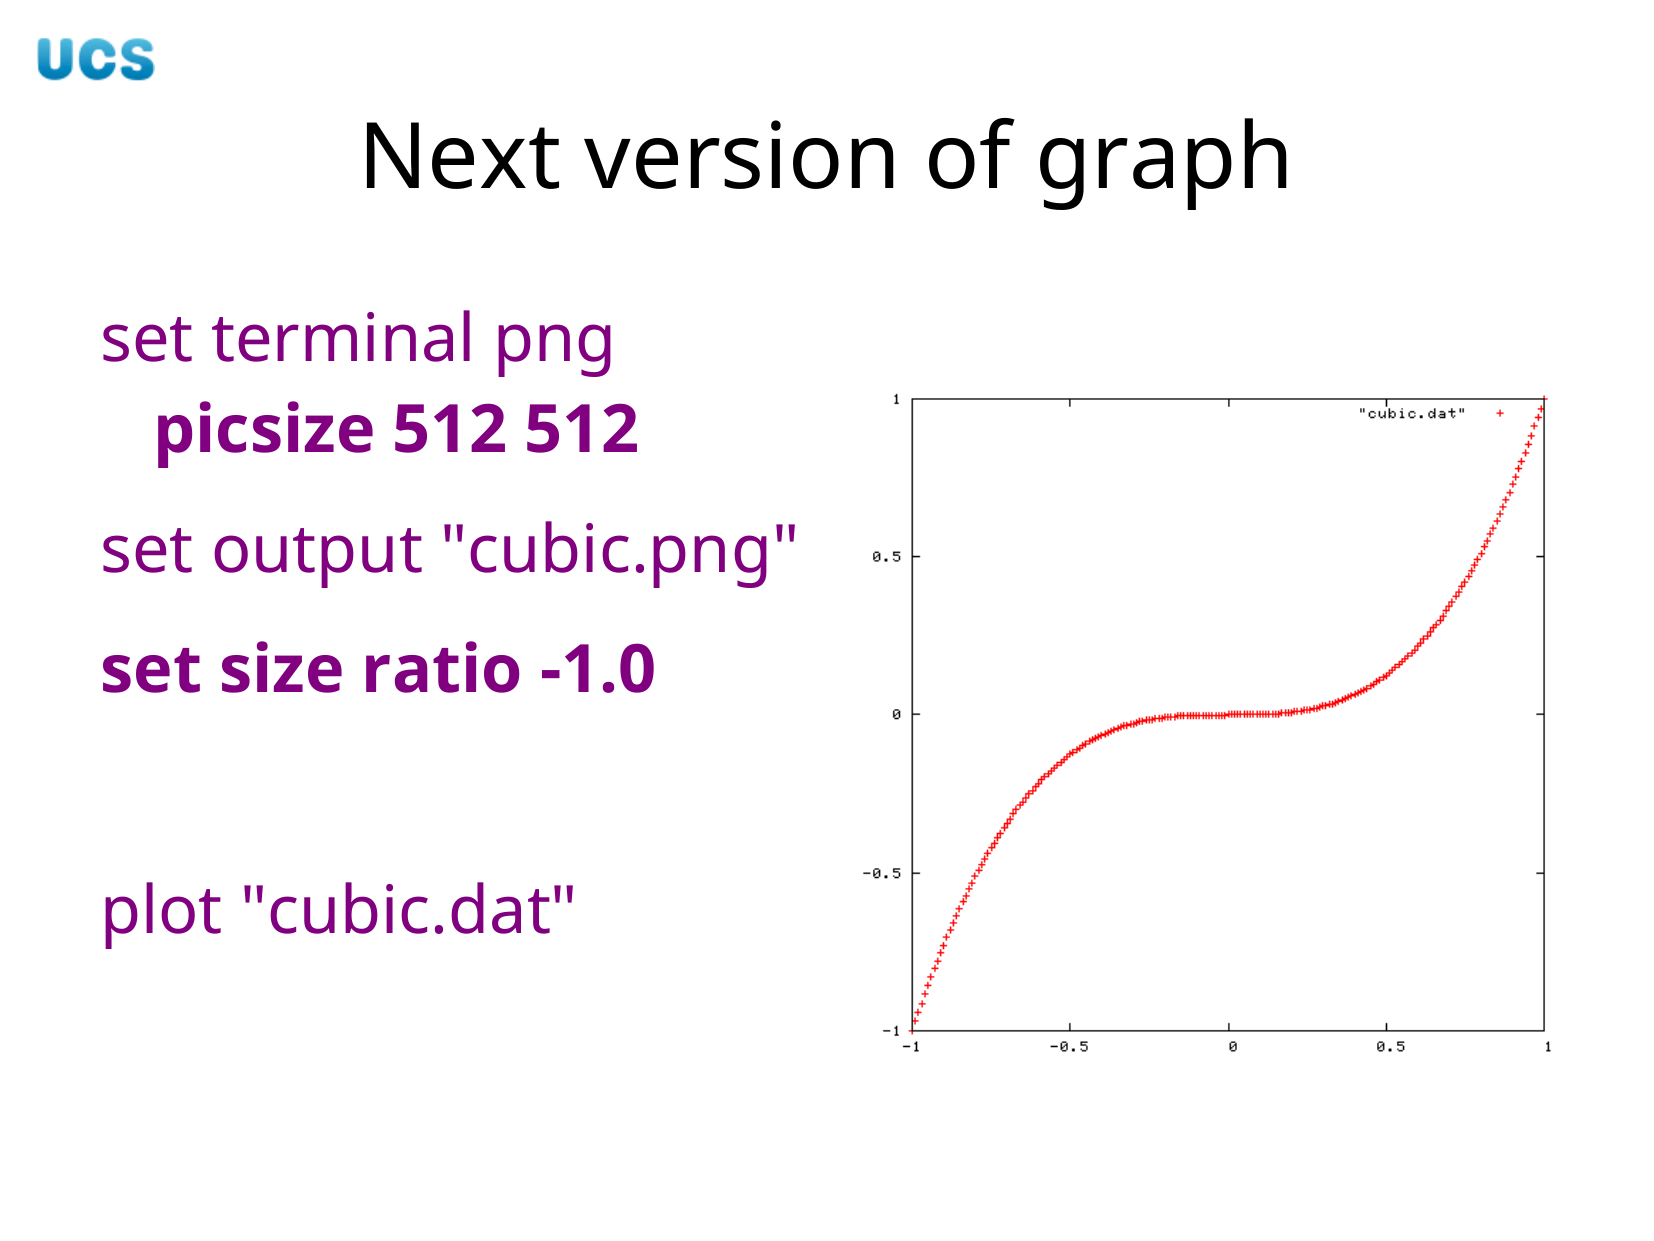

# Next version of graph
set terminal png picsize 512 512
set output "cubic.png"
set size ratio -1.0
plot "cubic.dat"